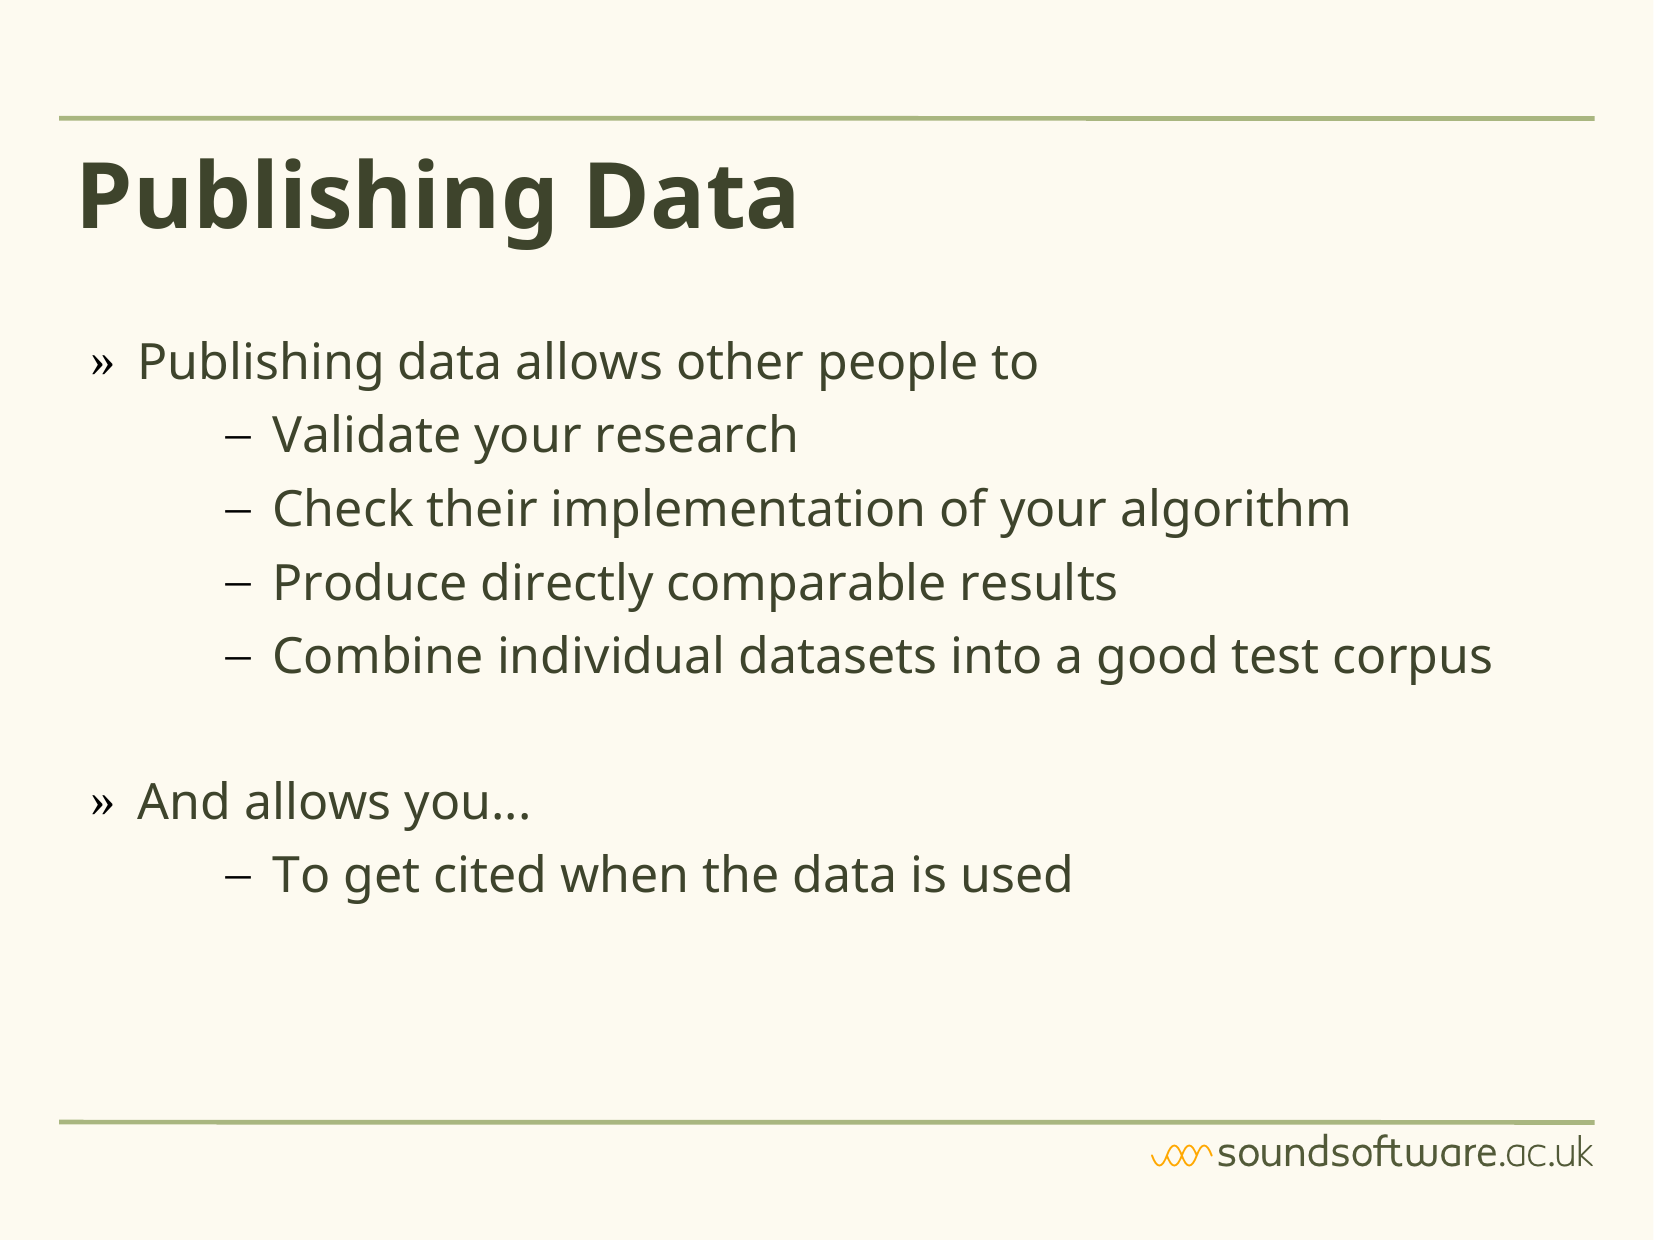

# Publishing Data
Publishing data allows other people to
Validate your research
Check their implementation of your algorithm
Produce directly comparable results
Combine individual datasets into a good test corpus
And allows you...
To get cited when the data is used